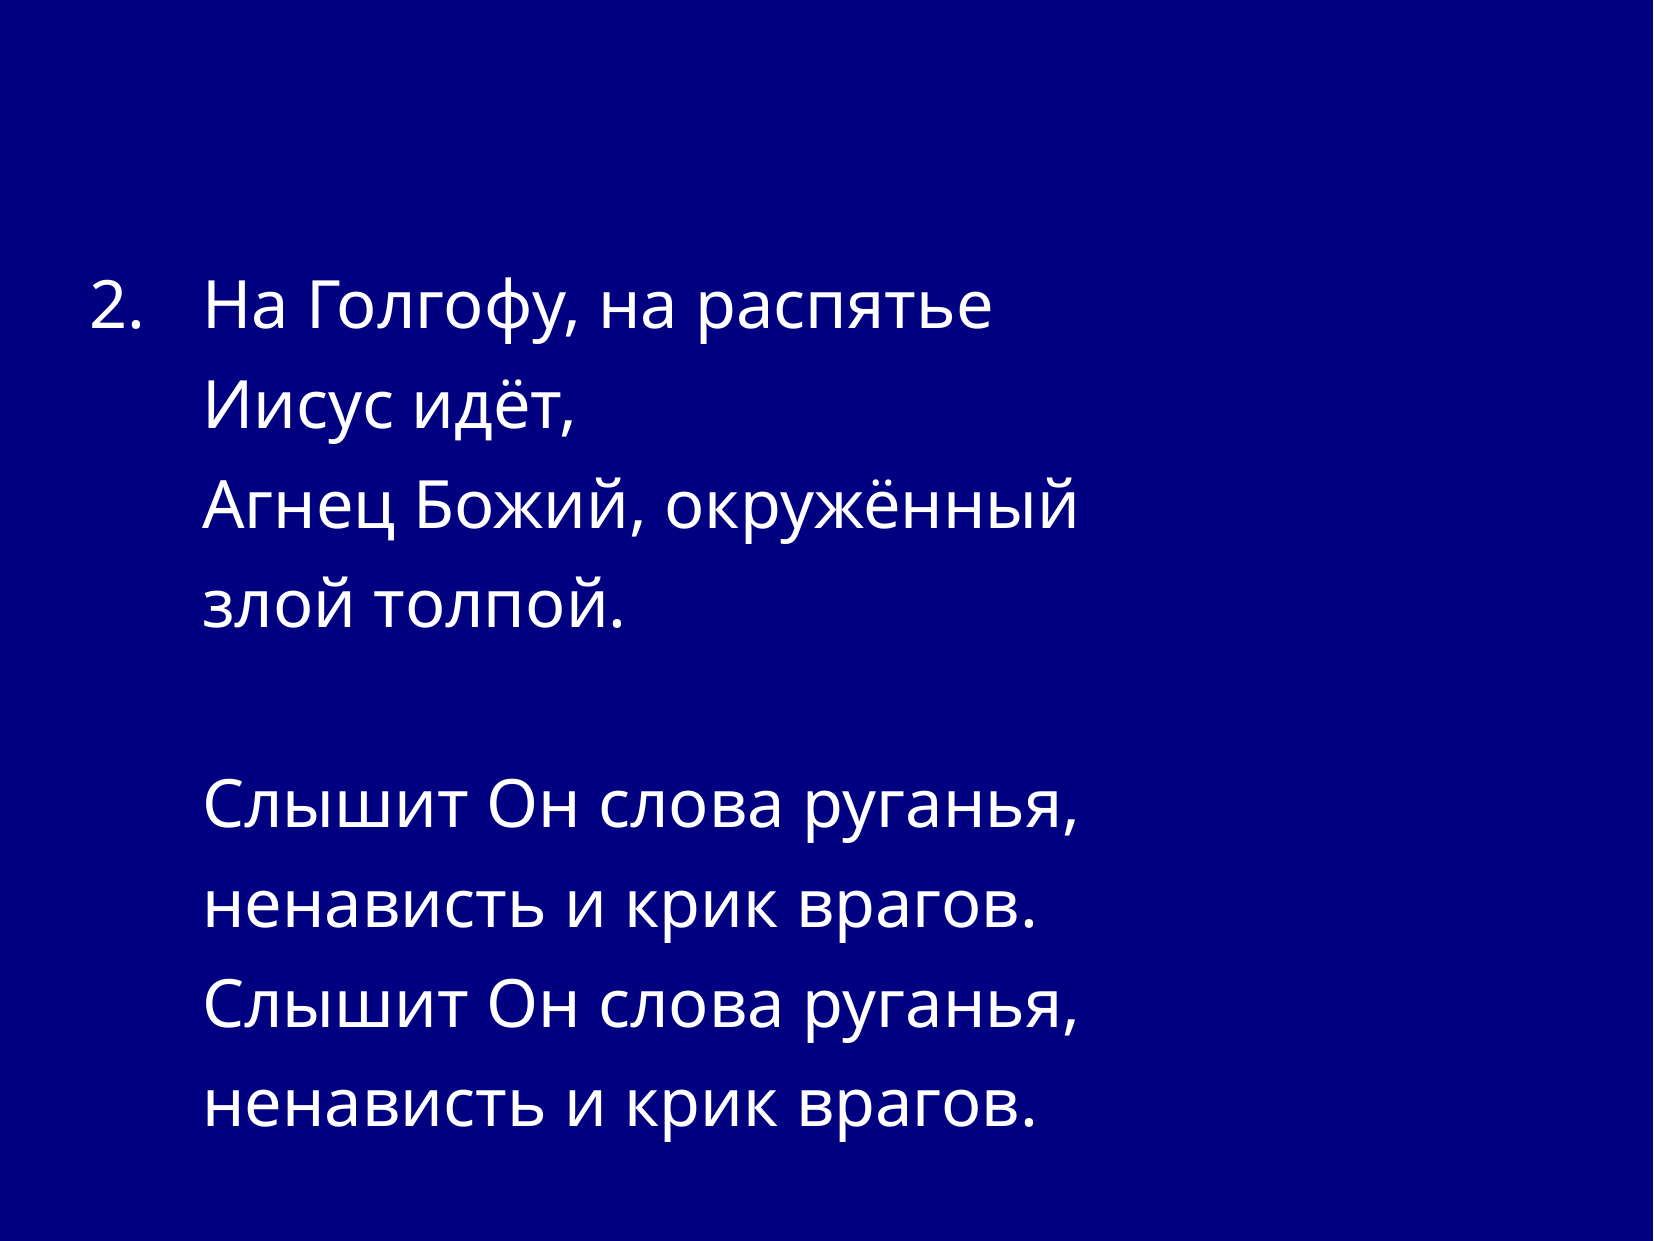

2.	На Голгофу, на распятье
	Иисус идёт,
	Агнец Божий, окружённый
	злой толпой.
	Слышит Он слова руганья,
	ненависть и крик врагов.
	Слышит Он слова руганья,
	ненависть и крик врагов.